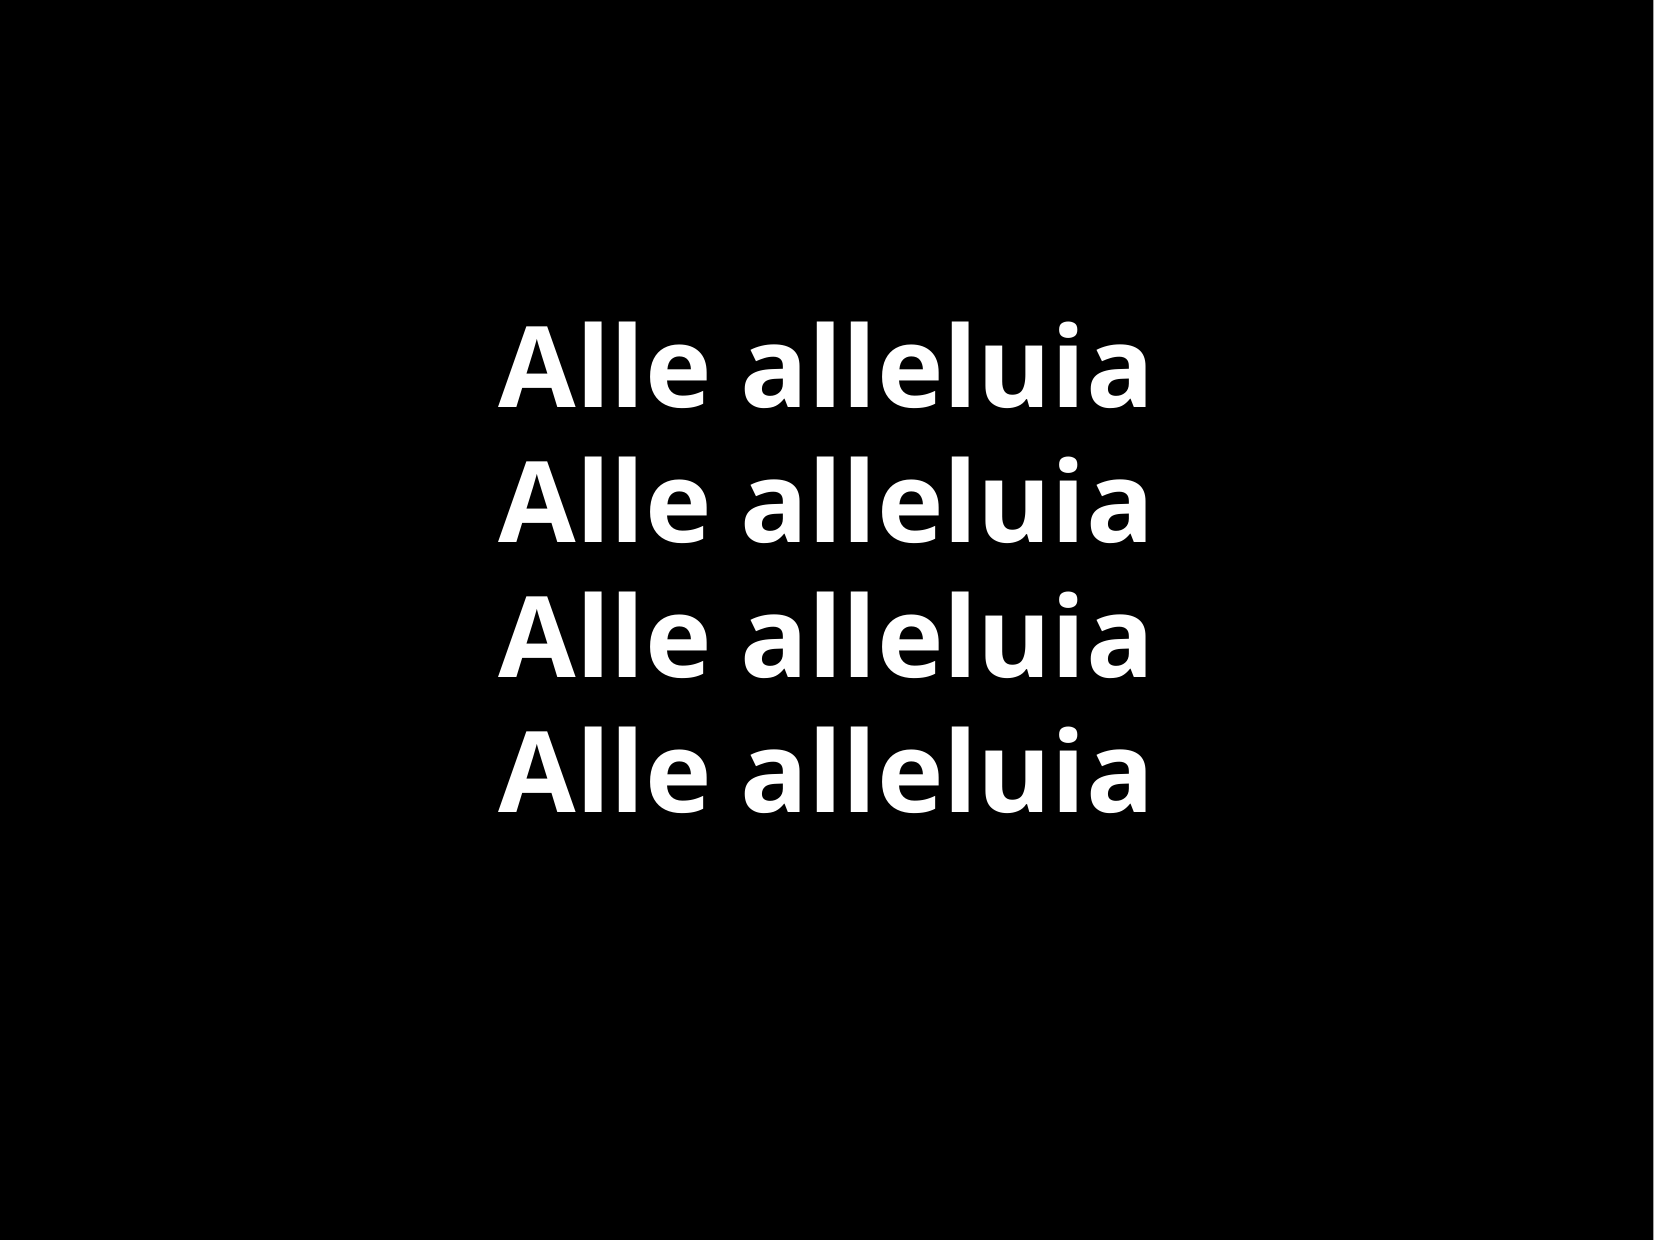

# Alle alleluia Alle alleluia Alle alleluia Alle alleluia